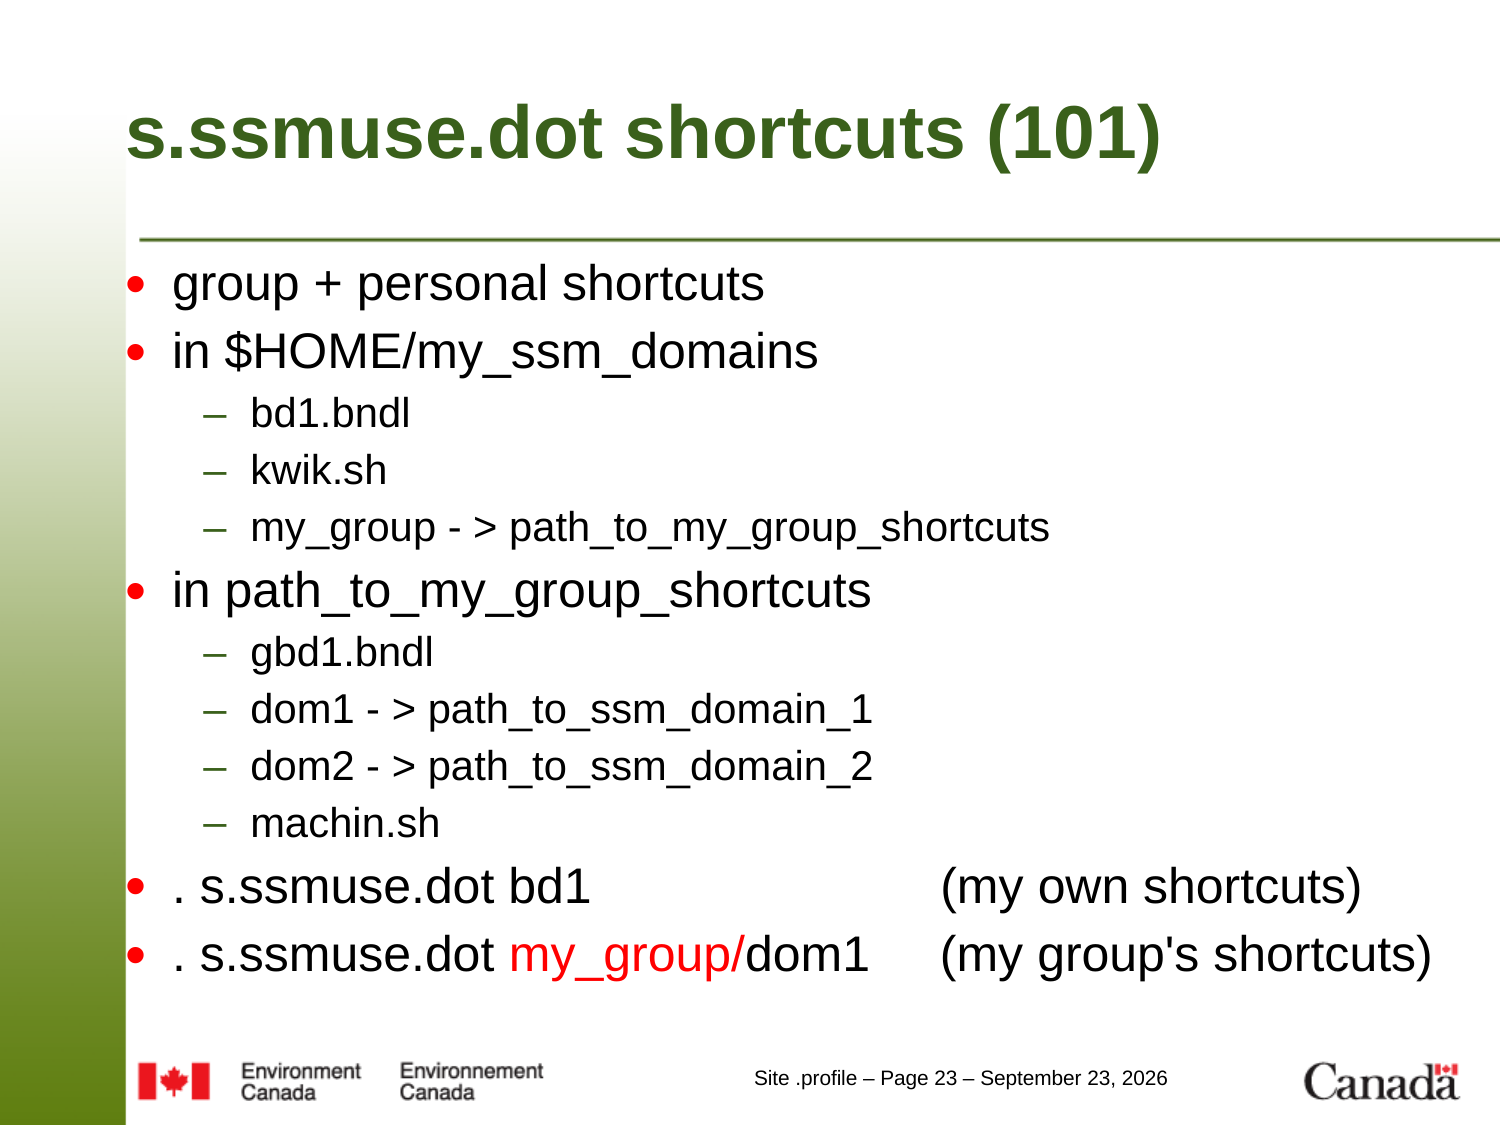

# s.ssmuse.dot shortcuts (101)
group + personal shortcuts
in $HOME/my_ssm_domains
bd1.bndl
kwik.sh
my_group - > path_to_my_group_shortcuts
in path_to_my_group_shortcuts
gbd1.bndl
dom1 - > path_to_ssm_domain_1
dom2 - > path_to_ssm_domain_2
machin.sh
. s.ssmuse.dot bd1 (my own shortcuts)
. s.ssmuse.dot my_group/dom1 (my group's shortcuts)